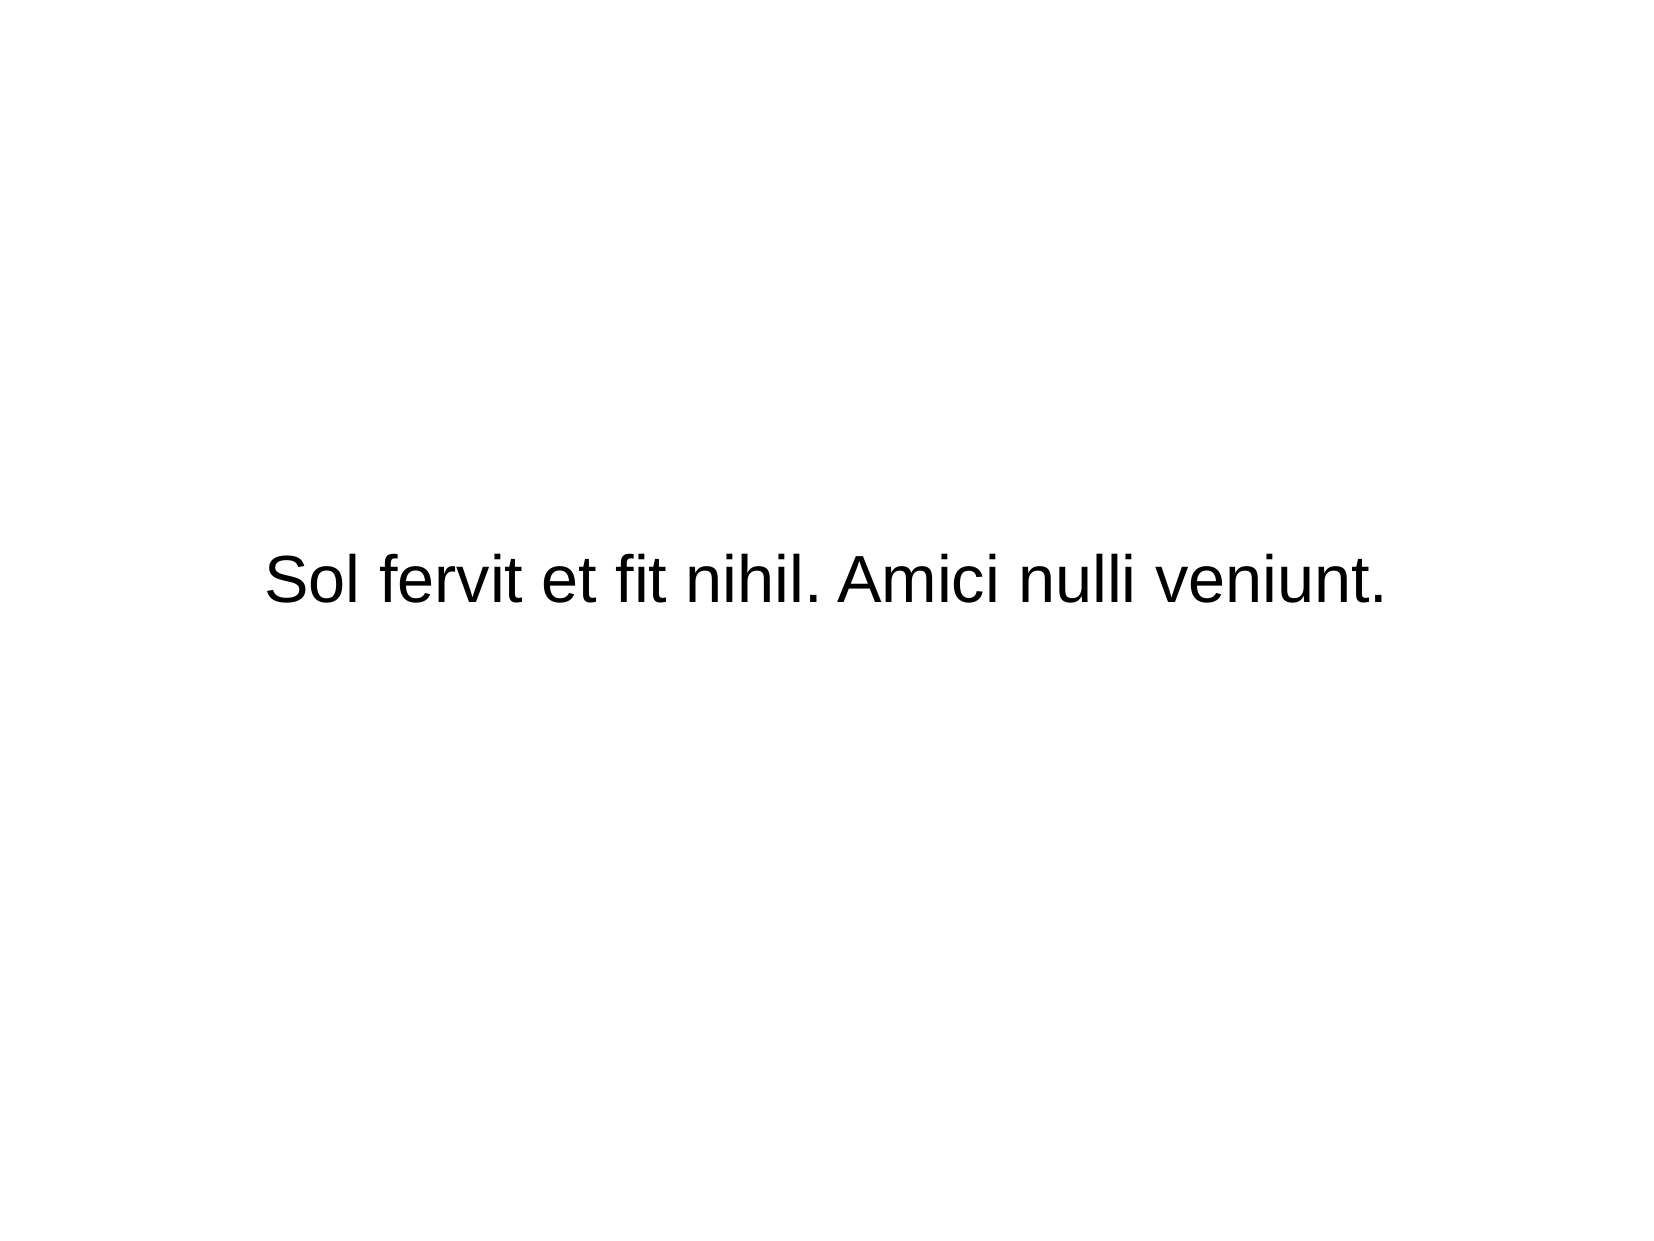

# Sol fervit et fit nihil. Amici nulli veniunt.